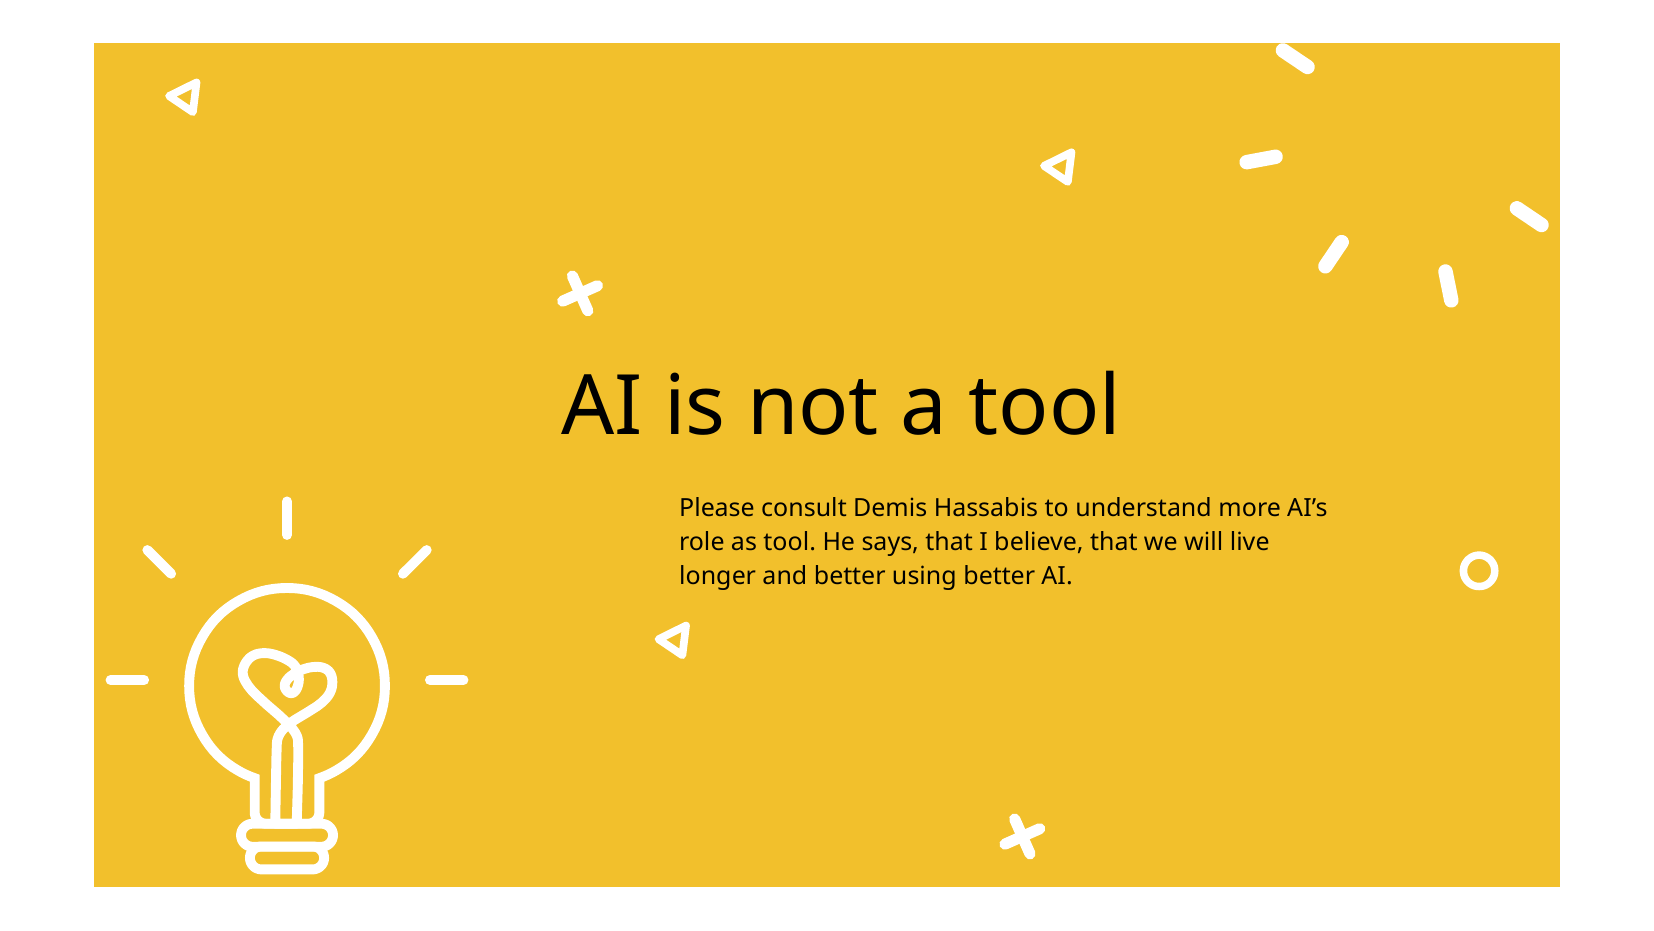

# AI is not a tool
Please consult Demis Hassabis to understand more AI’s role as tool. He says, that I believe, that we will live longer and better using better AI.